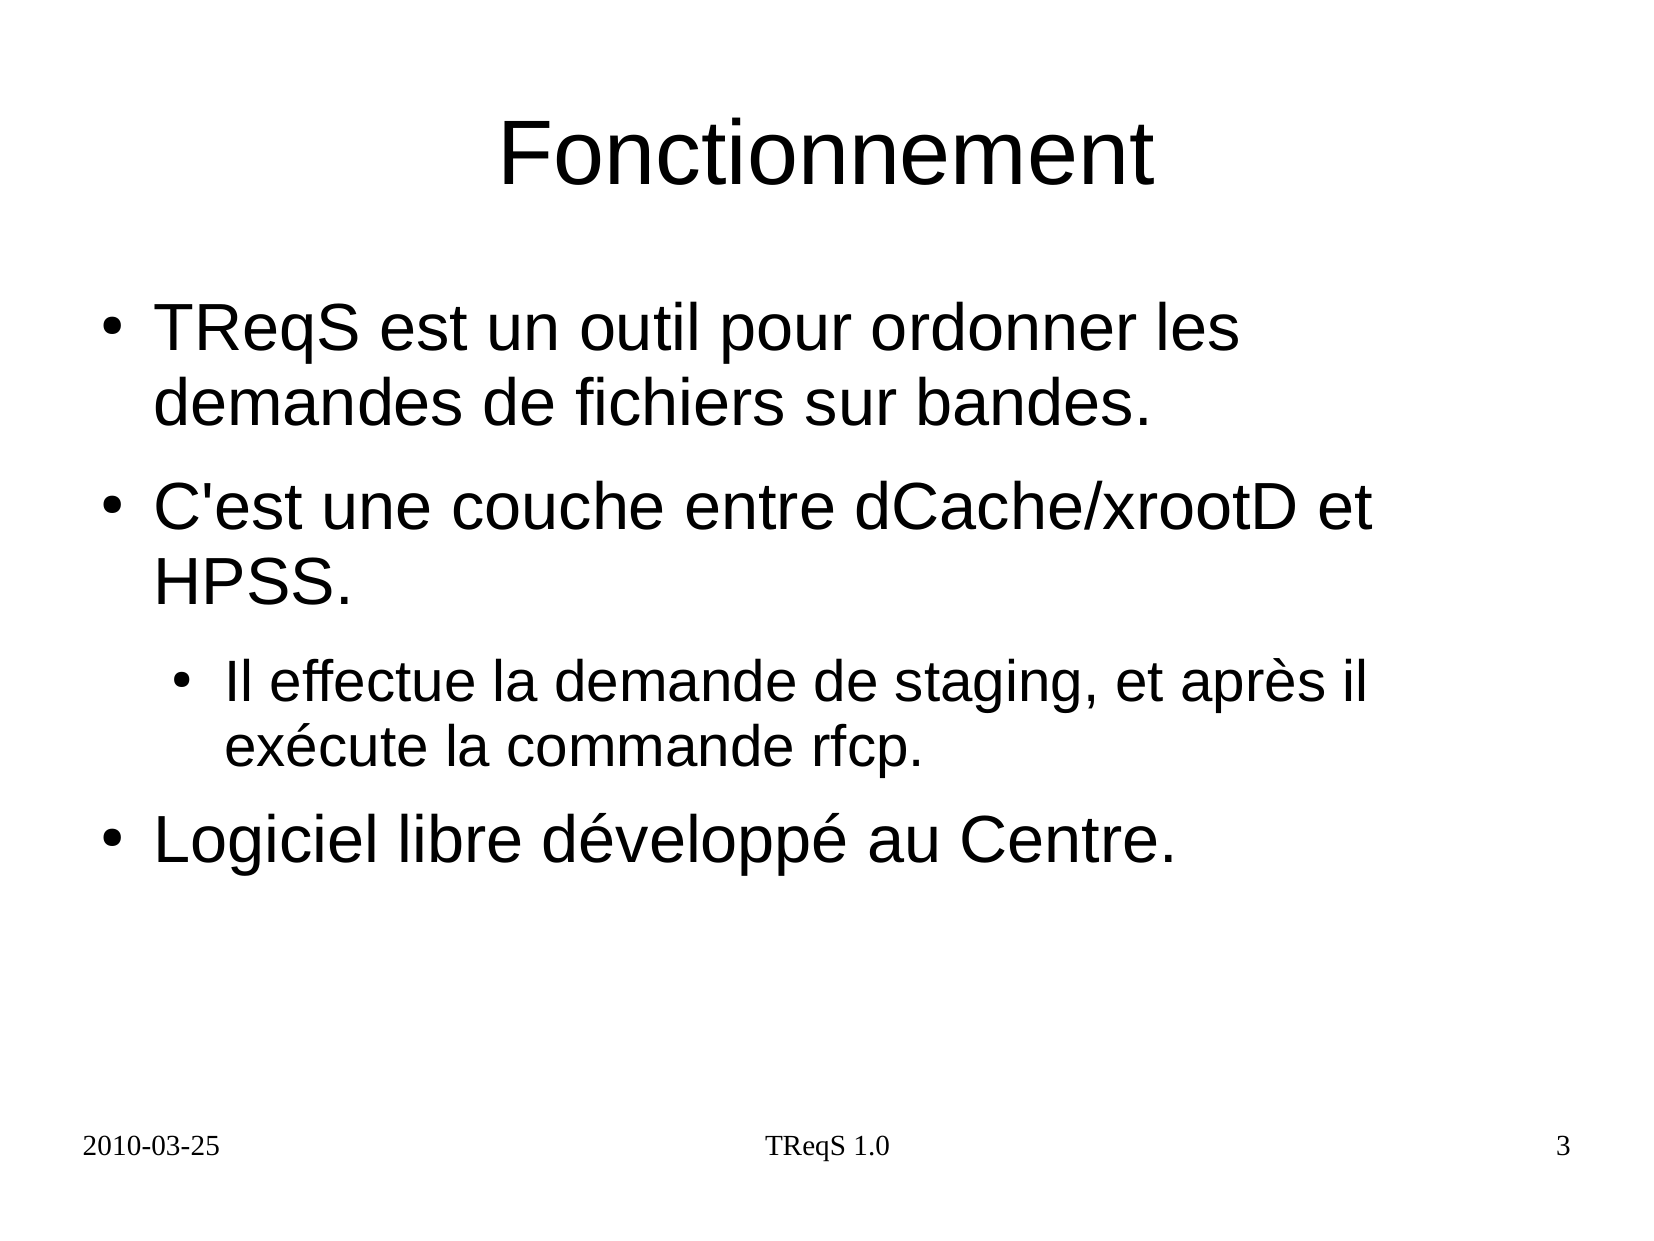

# Fonctionnement
TReqS est un outil pour ordonner les demandes de fichiers sur bandes.
C'est une couche entre dCache/xrootD et HPSS.
Il effectue la demande de staging, et après il exécute la commande rfcp.
Logiciel libre développé au Centre.
2010-03-25
TReqS 1.0
3